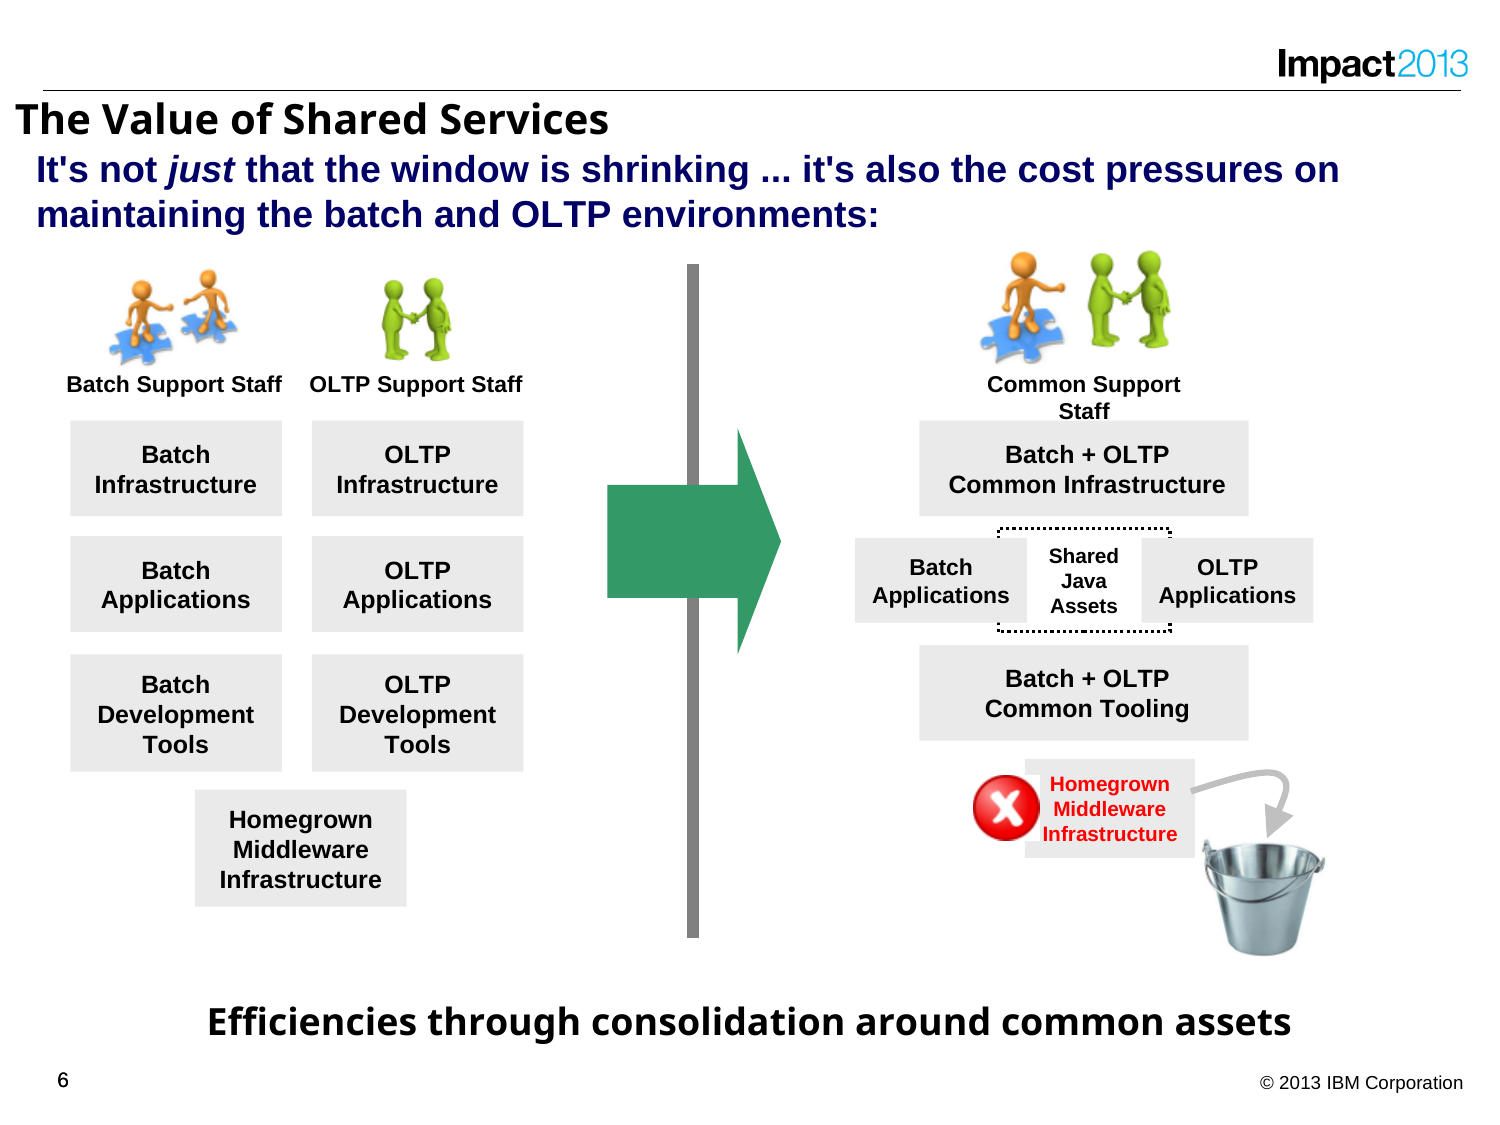

The Value of Shared Services
It's not just that the window is shrinking ... it's also the cost pressures on maintaining the batch and OLTP environments:
Common Support Staff
Batch Support Staff
OLTP Support Staff
Batch Infrastructure
OLTP Infrastructure
Batch + OLTP
Common Infrastructure
Batch Applications
OLTP Applications
Shared Java Assets
Batch Applications
OLTP Applications
Batch + OLTP
Common Tooling
Batch Development Tools
OLTP Development Tools
Homegrown Middleware Infrastructure
Homegrown Middleware Infrastructure
Efficiencies through consolidation around common assets